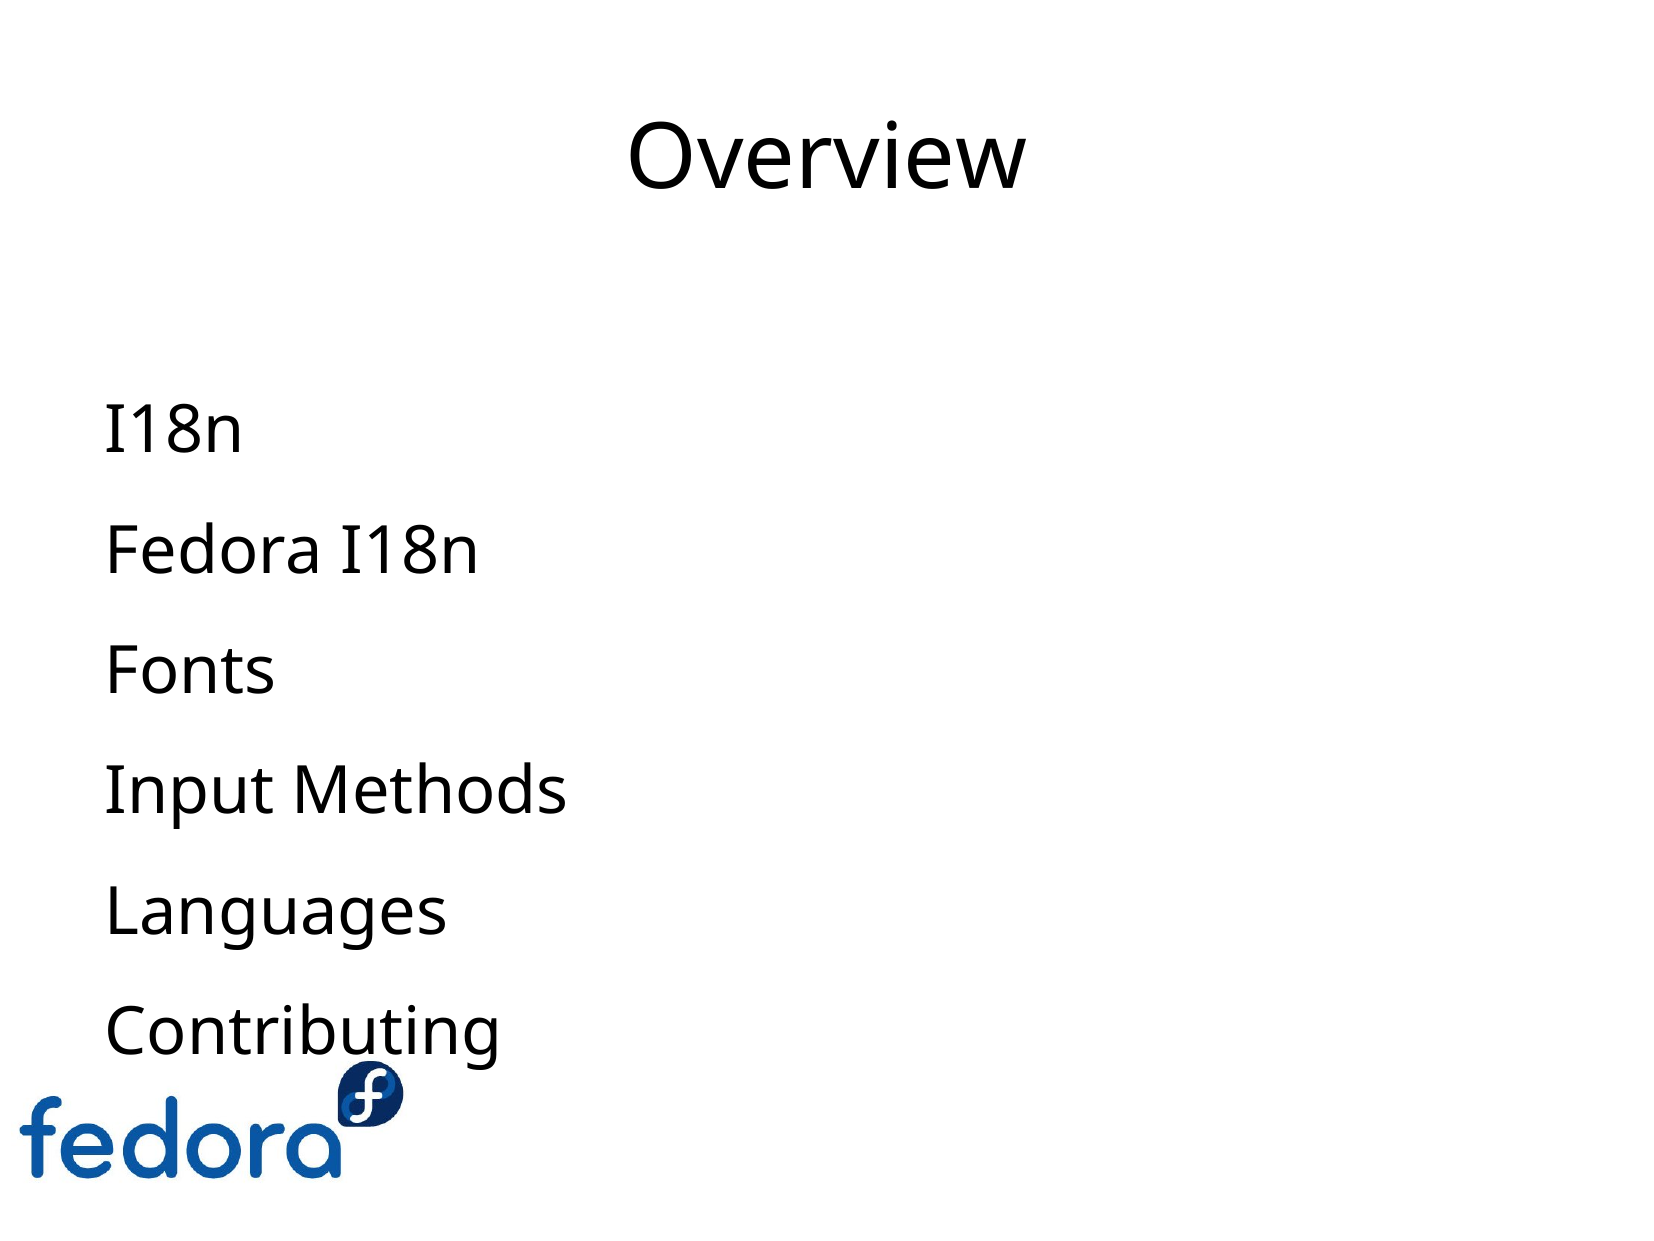

# Overview
I18n
Fedora I18n
Fonts
Input Methods
Languages
Contributing